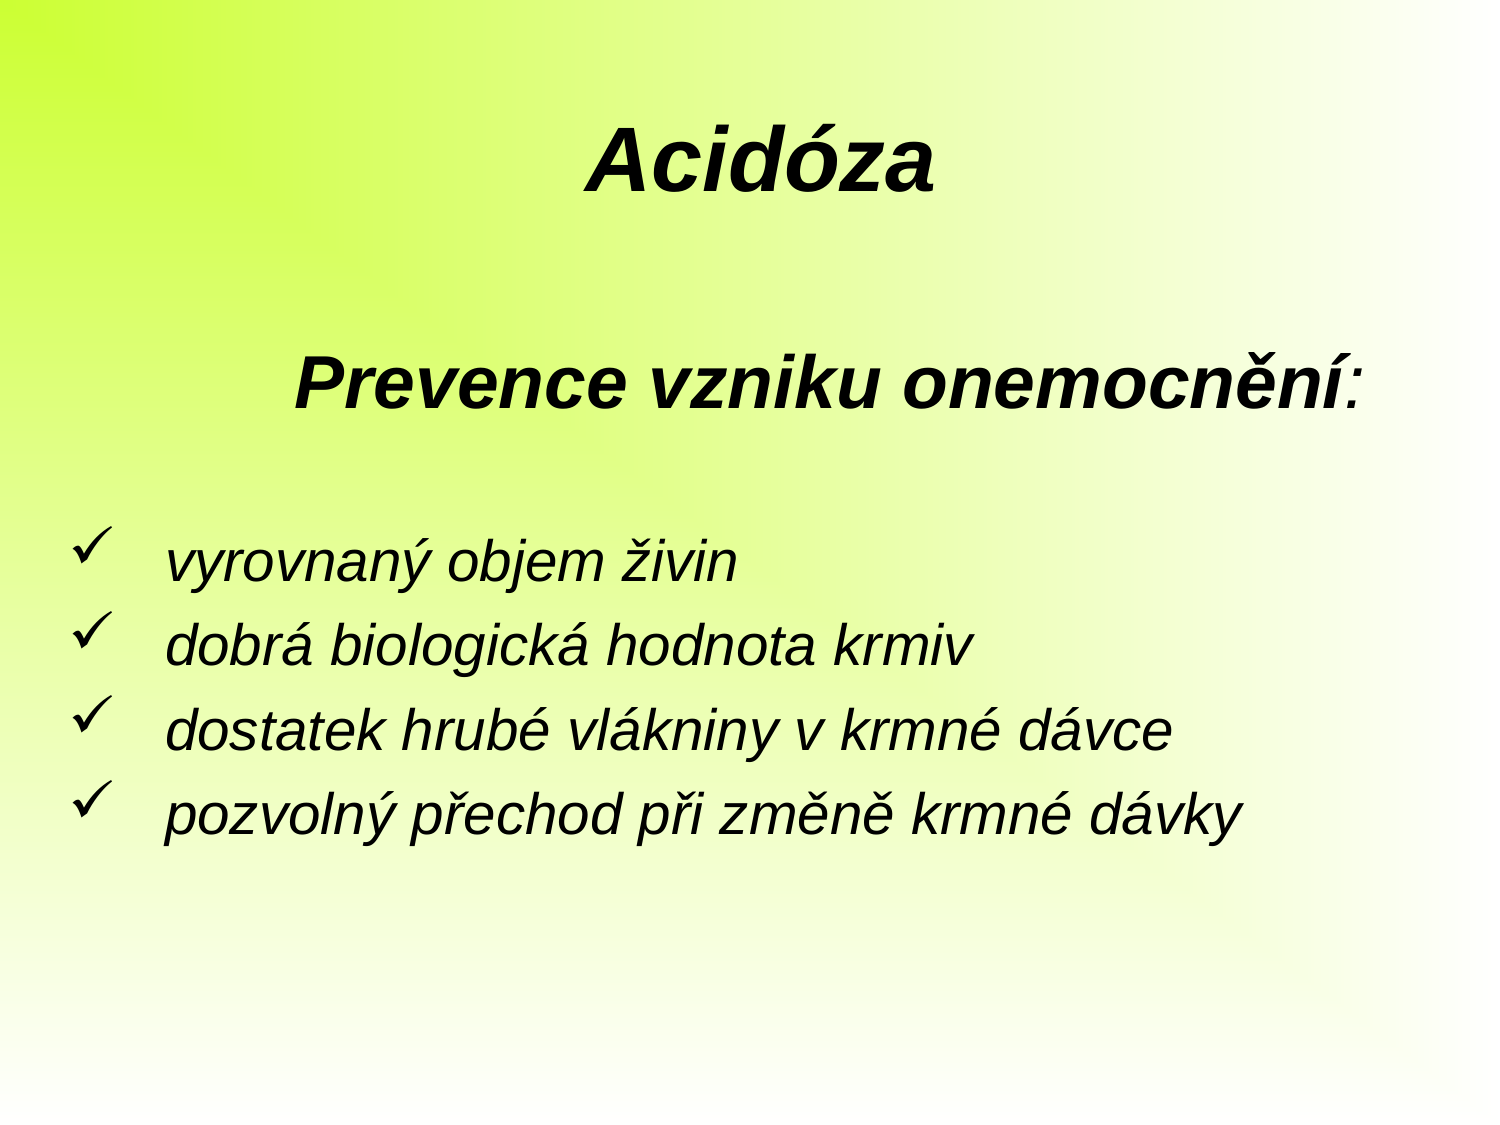

# Acidóza
 Prevence vzniku onemocnění:
 vyrovnaný objem živin
 dobrá biologická hodnota krmiv
 dostatek hrubé vlákniny v krmné dávce
 pozvolný přechod při změně krmné dávky